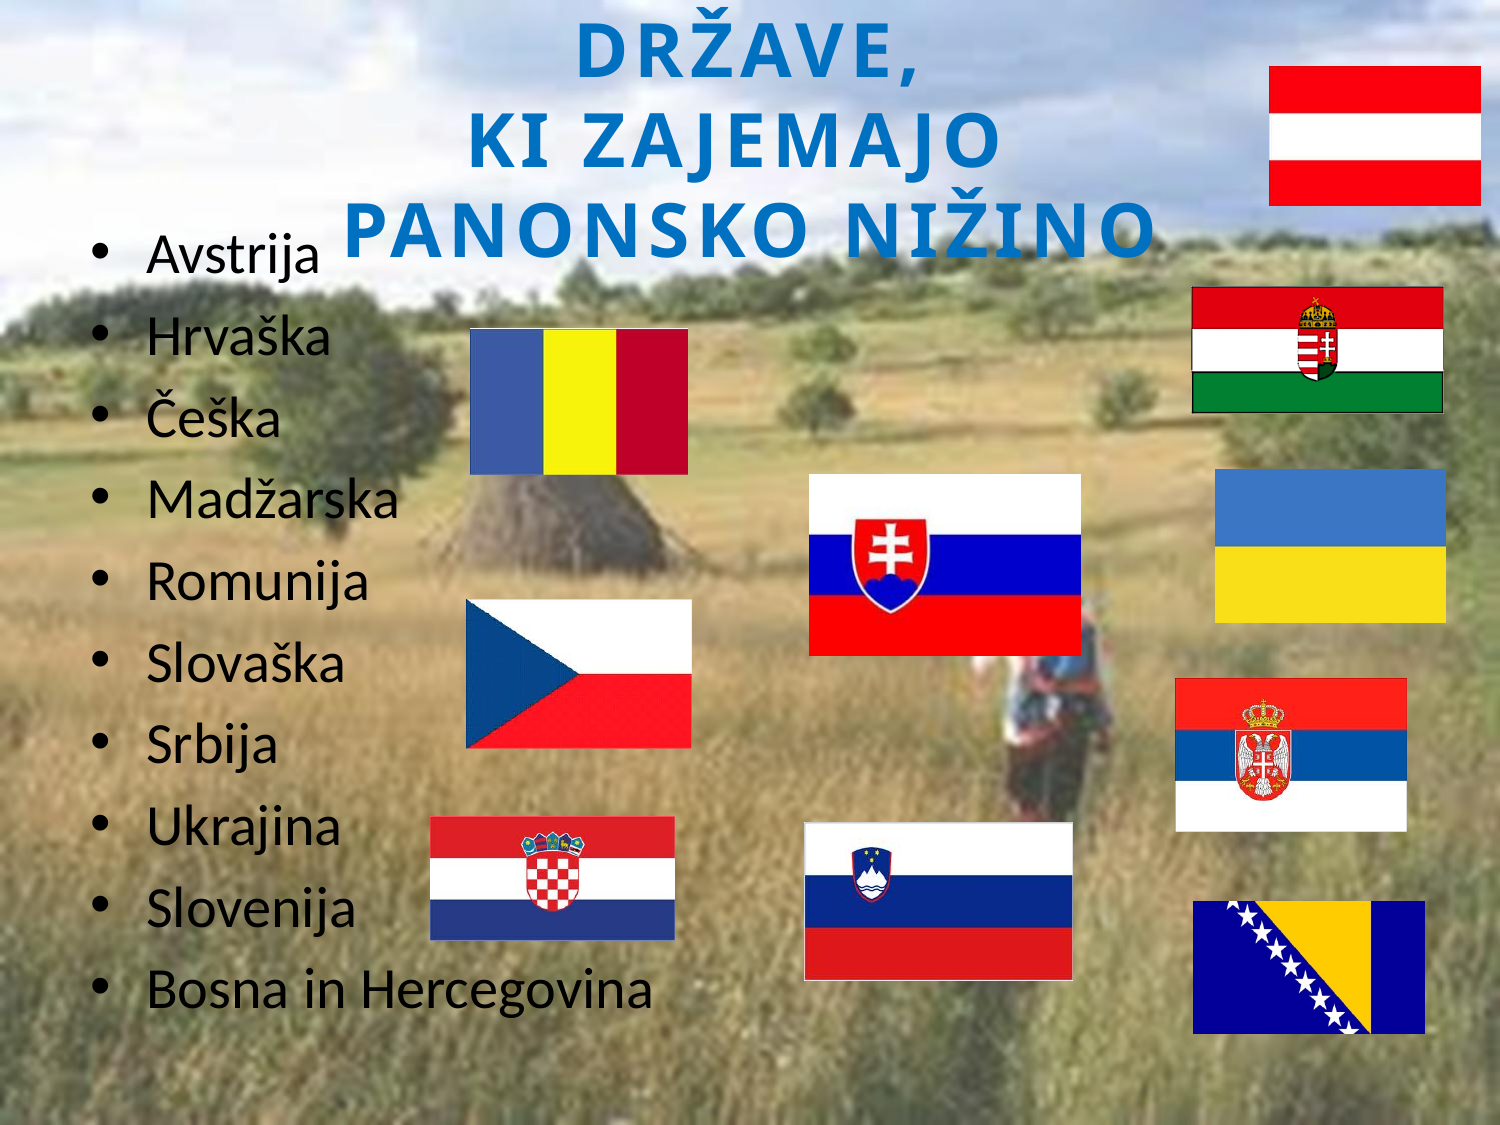

# DRŽAVE, KI ZAJEMAJO PANONSKO NIŽINO
Avstrija
Hrvaška
Češka
Madžarska
Romunija
Slovaška
Srbija
Ukrajina
Slovenija
Bosna in Hercegovina